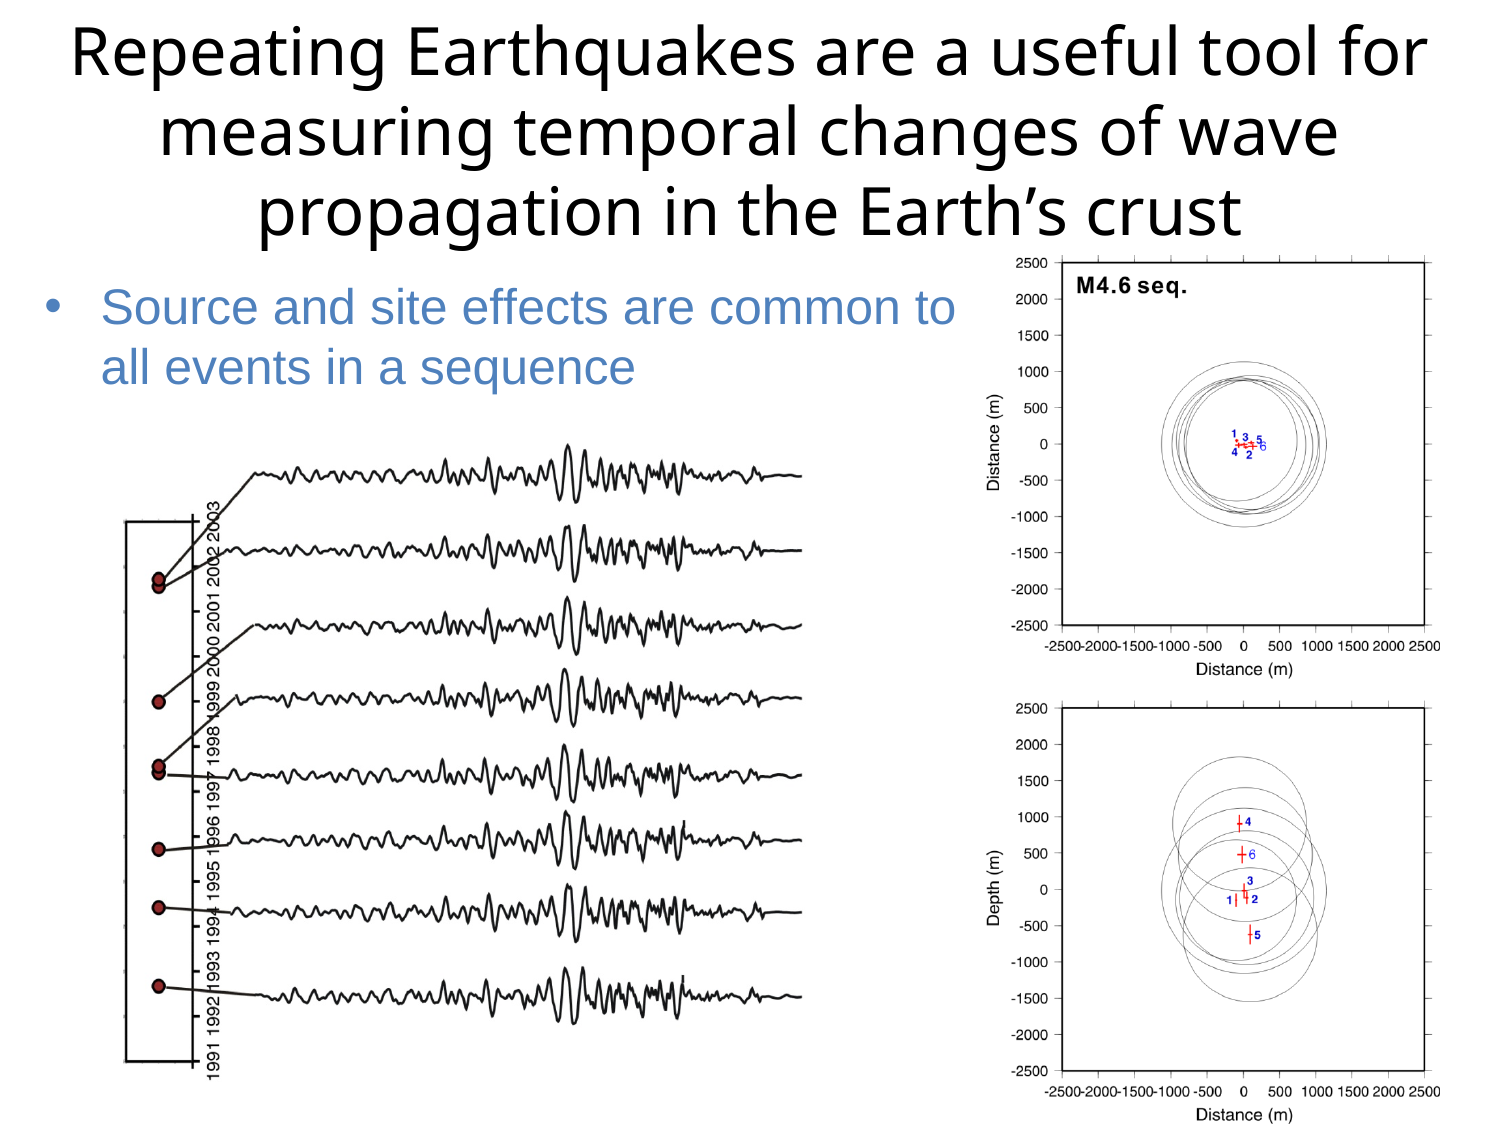

# Repeating Earthquakes are a useful tool for measuring temporal changes of wave propagation in the Earth’s crust
Source and site effects are common to all events in a sequence